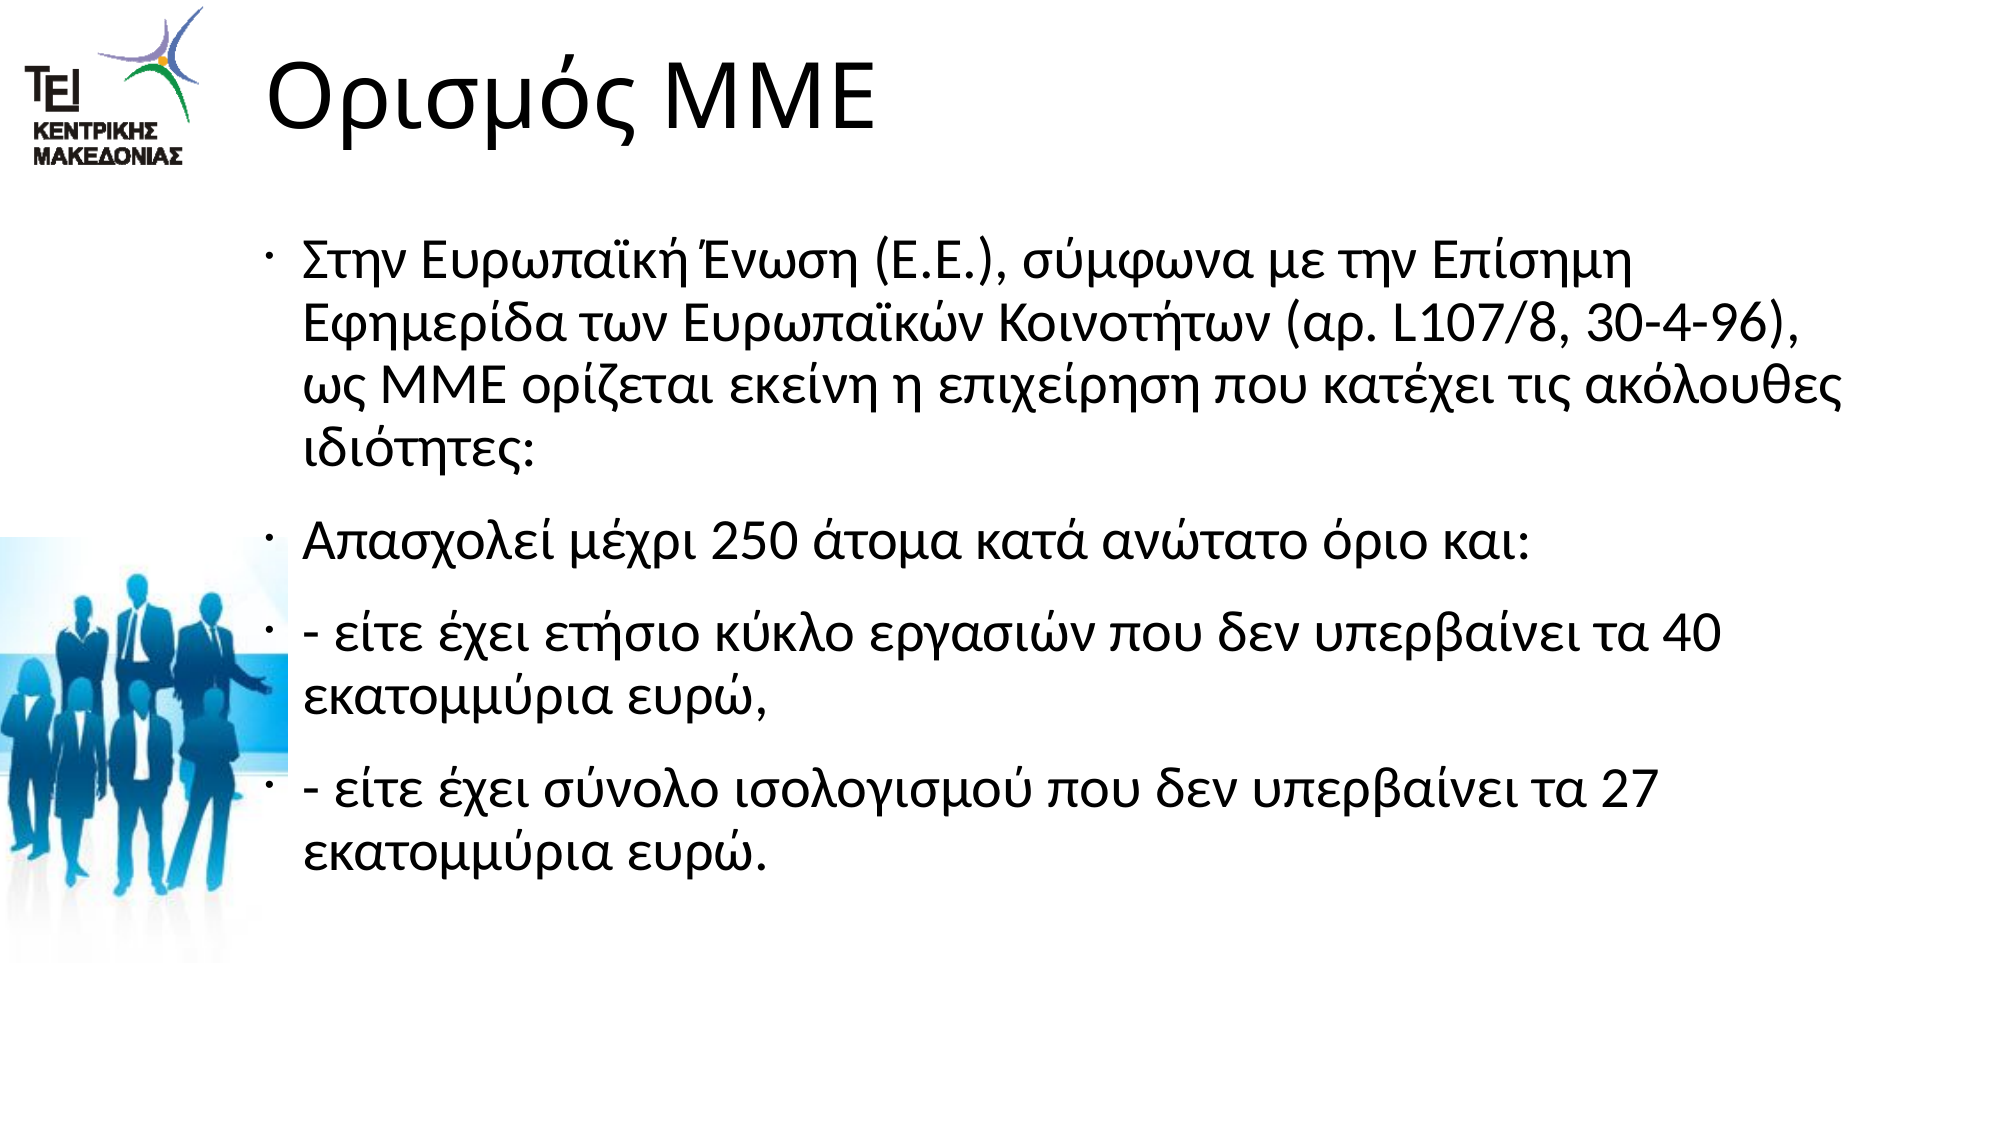

# Ορισμός ΜΜΕ
Στην Ευρωπαϊκή Ένωση (Ε.Ε.), σύμφωνα με την Επίσημη Εφημερίδα των Ευρωπαϊκών Κοινοτήτων (αρ. L107/8, 30-4-96), ως ΜΜΕ ορίζεται εκείνη η επιχείρηση που κατέχει τις ακόλουθες ιδιότητες:
Απασχολεί μέχρι 250 άτομα κατά ανώτατο όριο και:
- είτε έχει ετήσιο κύκλο εργασιών που δεν υπερβαίνει τα 40 εκατομμύρια ευρώ,
- είτε έχει σύνολο ισολογισμού που δεν υπερβαίνει τα 27 εκατομμύρια ευρώ.